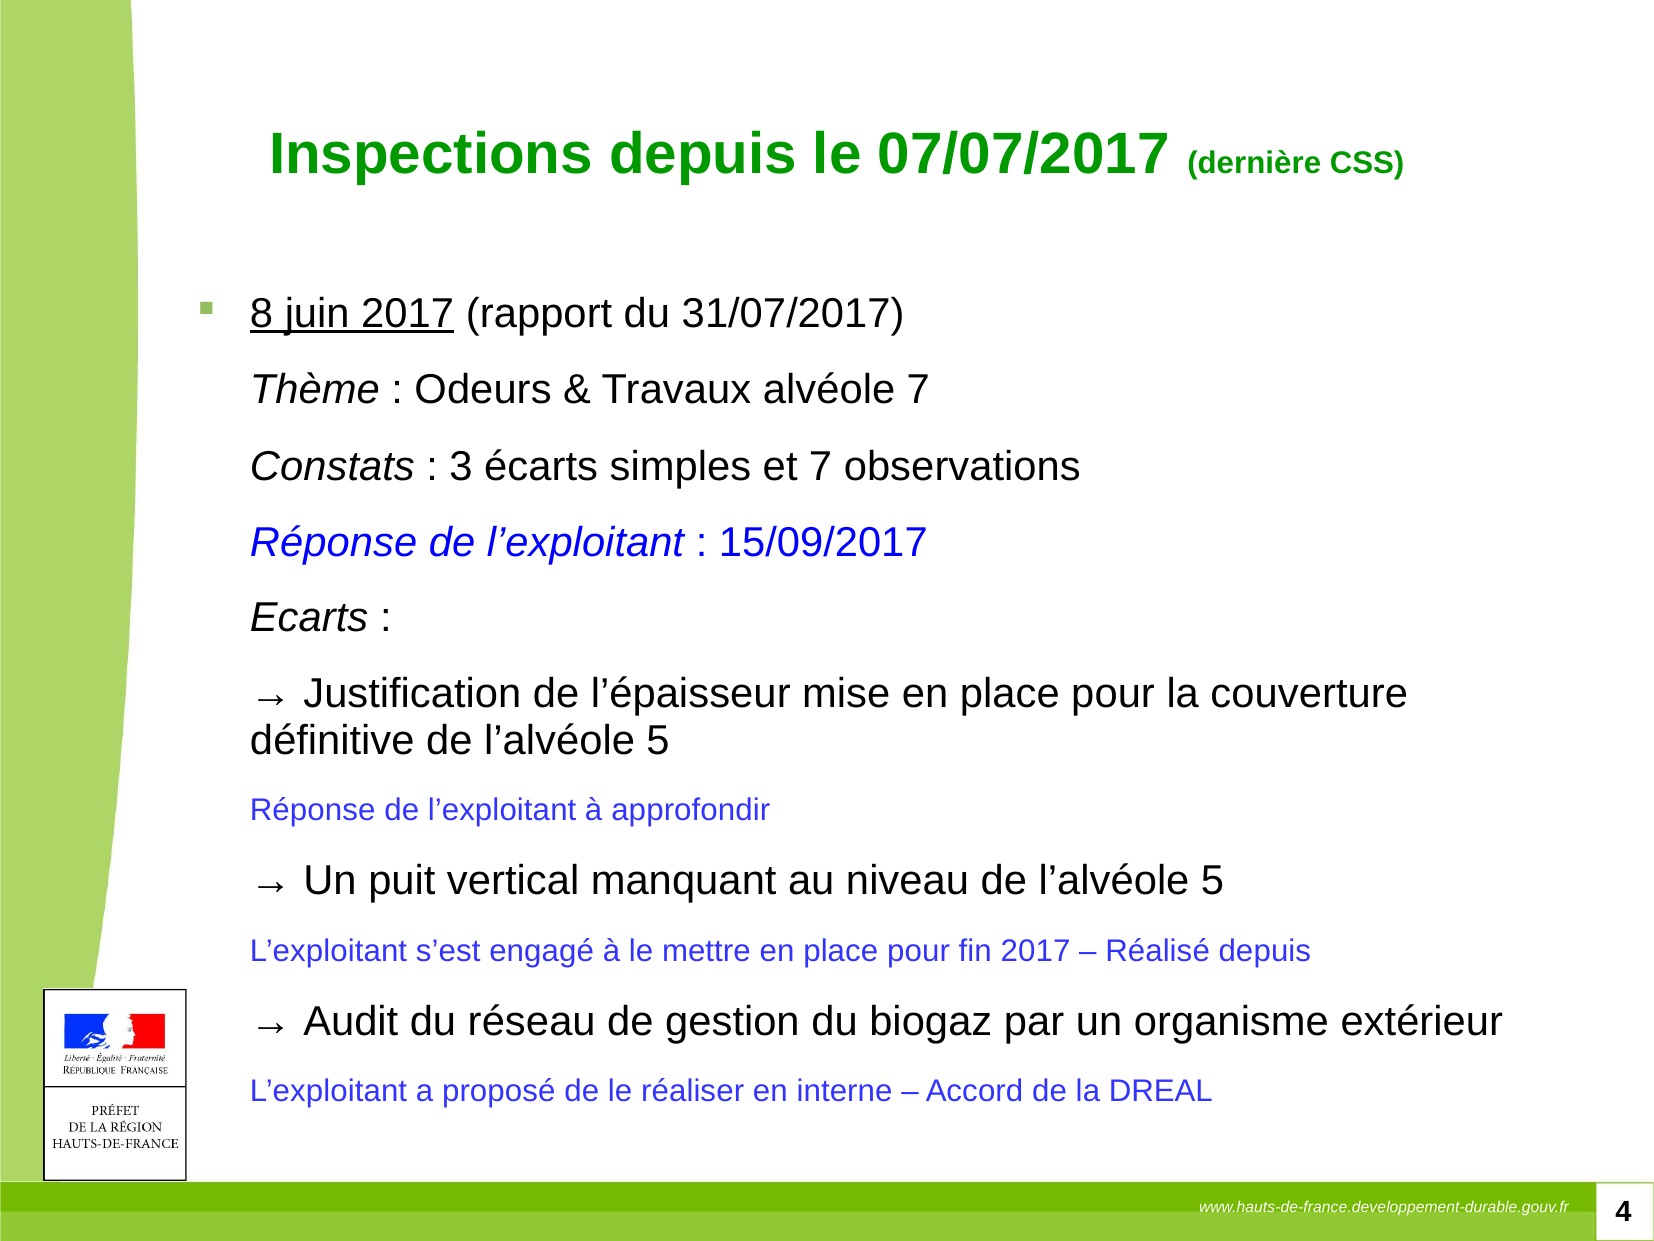

# Inspections depuis le 07/07/2017 (dernière CSS)
8 juin 2017 (rapport du 31/07/2017)
Thème : Odeurs & Travaux alvéole 7
Constats : 3 écarts simples et 7 observations
Réponse de l’exploitant : 15/09/2017
Ecarts :
→ Justification de l’épaisseur mise en place pour la couverture définitive de l’alvéole 5
Réponse de l’exploitant à approfondir
→ Un puit vertical manquant au niveau de l’alvéole 5
L’exploitant s’est engagé à le mettre en place pour fin 2017 – Réalisé depuis
→ Audit du réseau de gestion du biogaz par un organisme extérieur
L’exploitant a proposé de le réaliser en interne – Accord de la DREAL
4